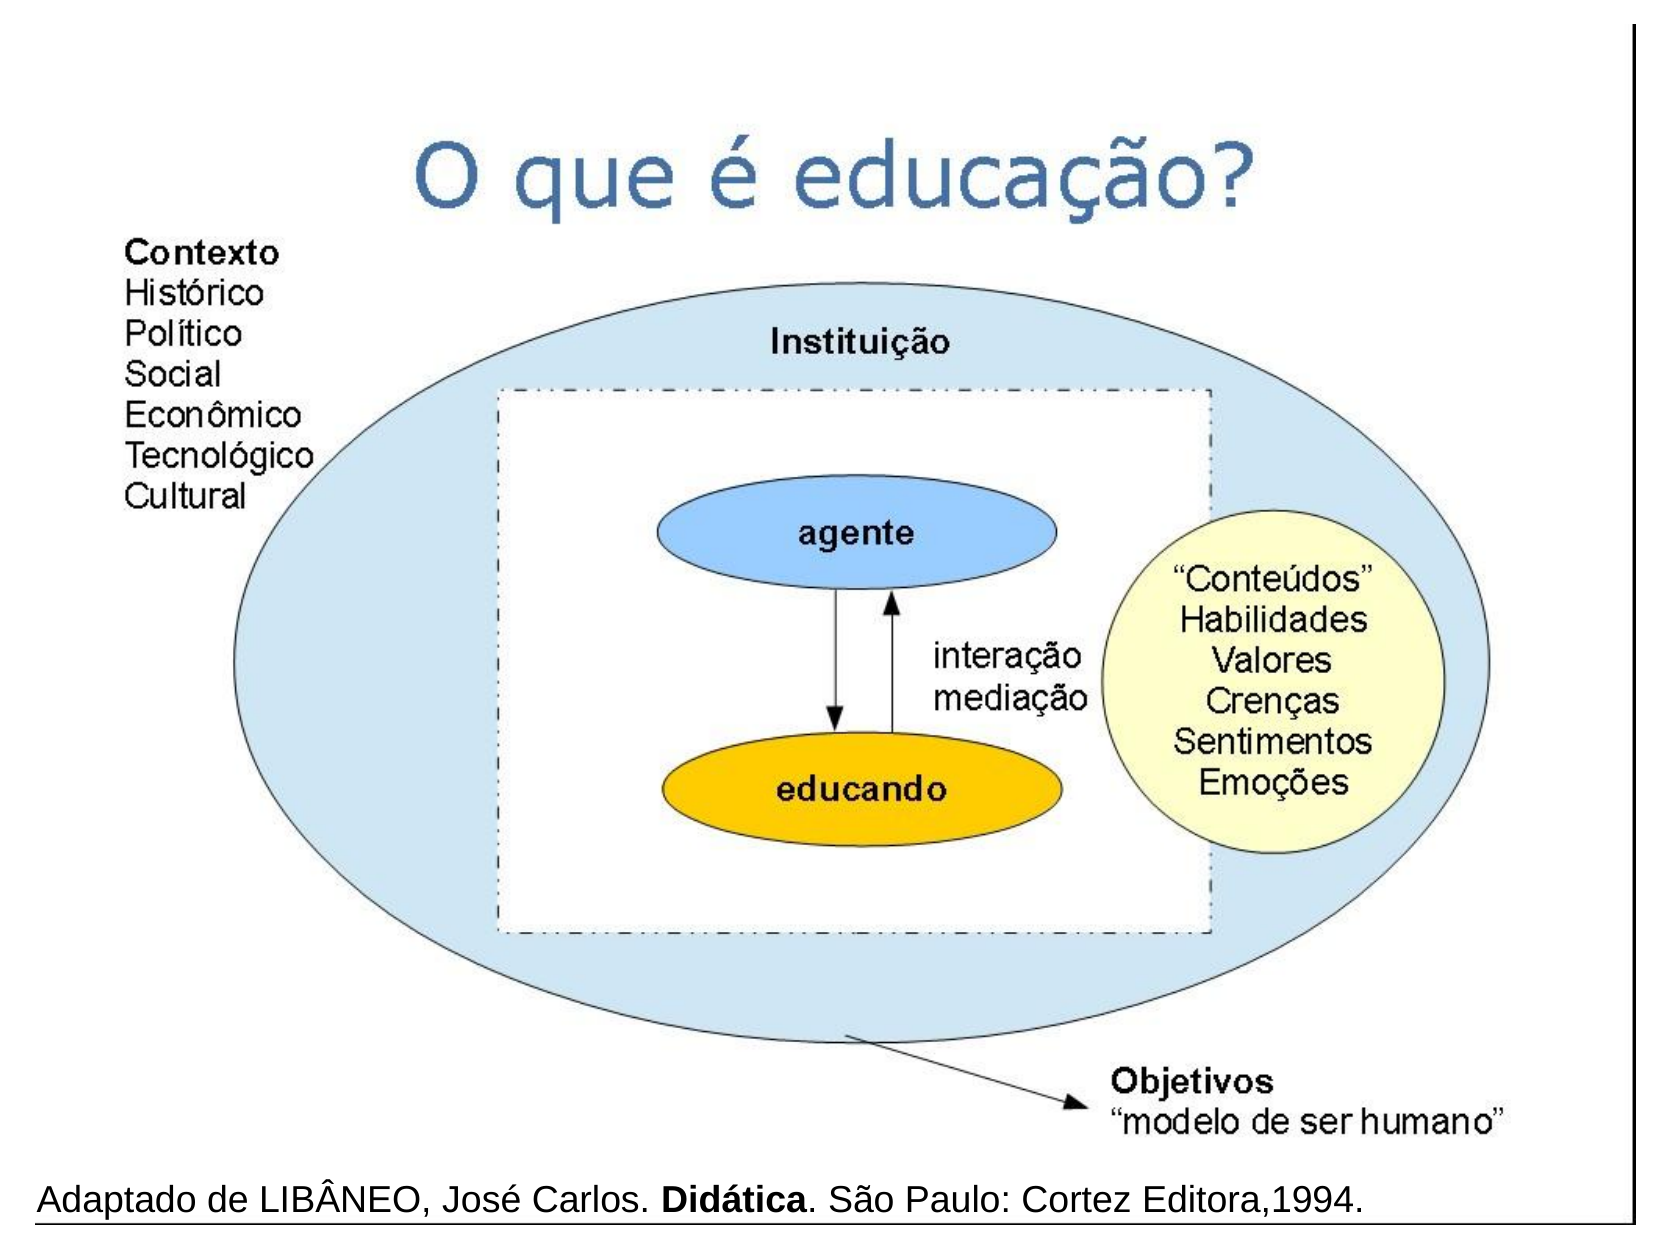

Adaptado de LIBÂNEO, José Carlos. Didática. São Paulo: Cortez Editora,1994.